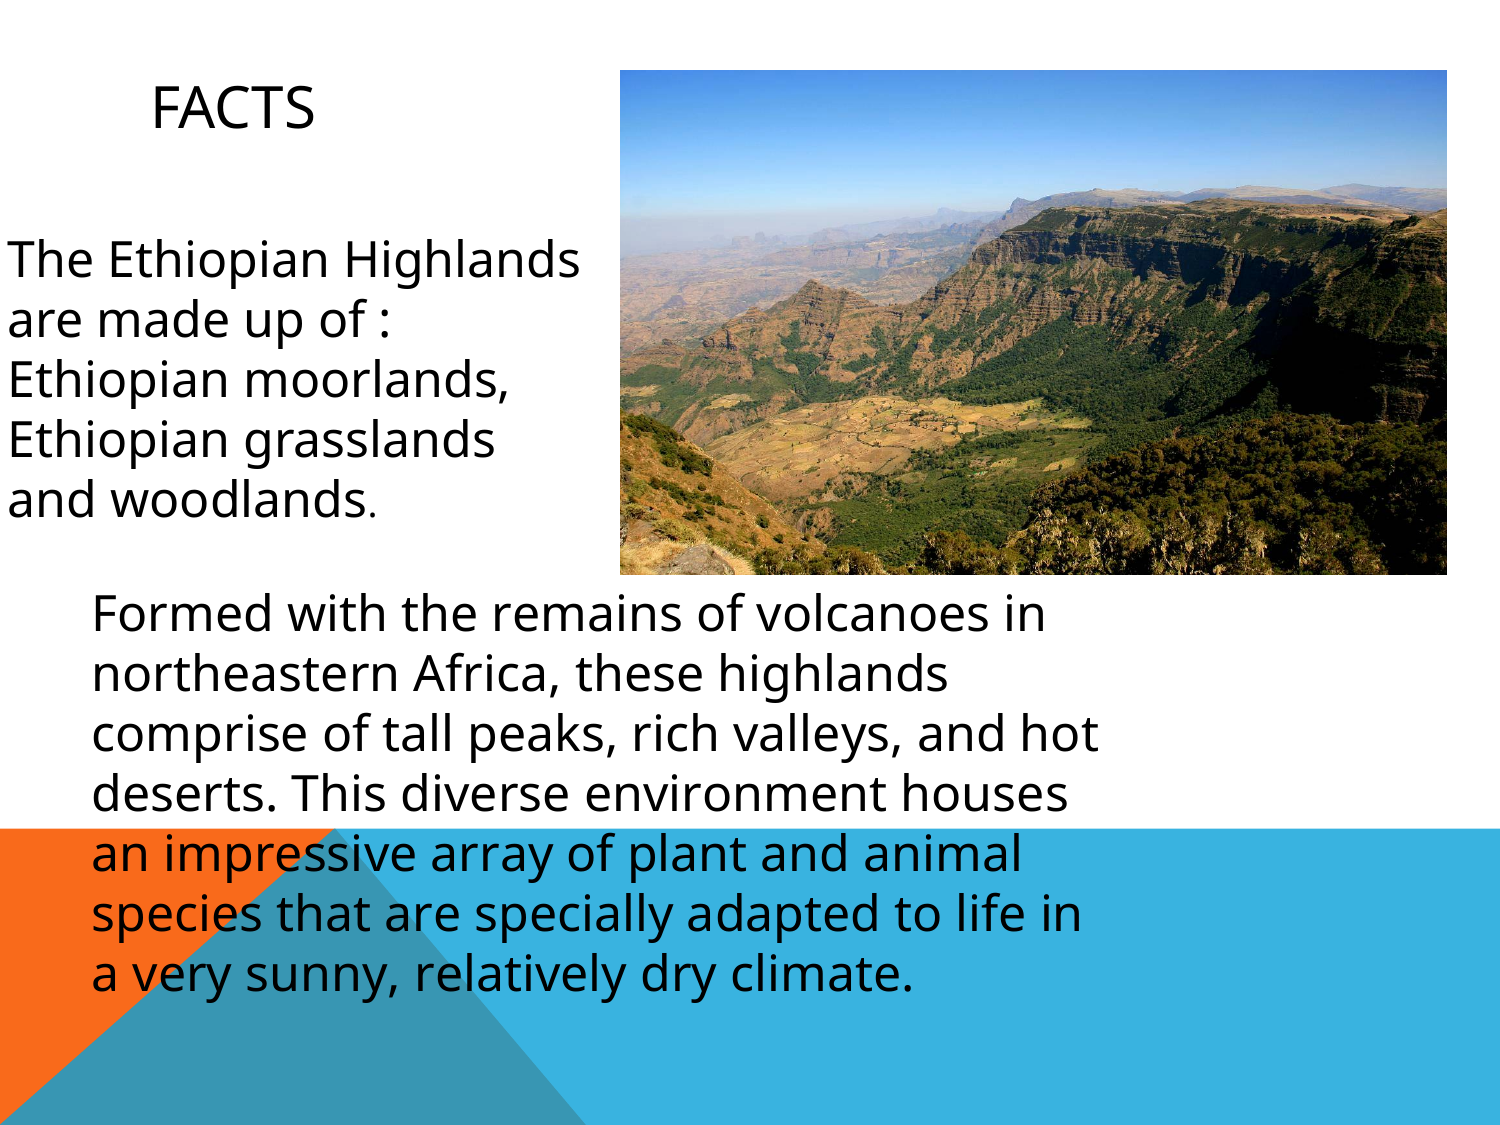

# facts
The Ethiopian Highlands are made up of : Ethiopian moorlands, Ethiopian grasslands and woodlands.
Formed with the remains of volcanoes in northeastern Africa, these highlands comprise of tall peaks, rich valleys, and hot deserts. This diverse environment houses an impressive array of plant and animal species that are specially adapted to life in a very sunny, relatively dry climate.